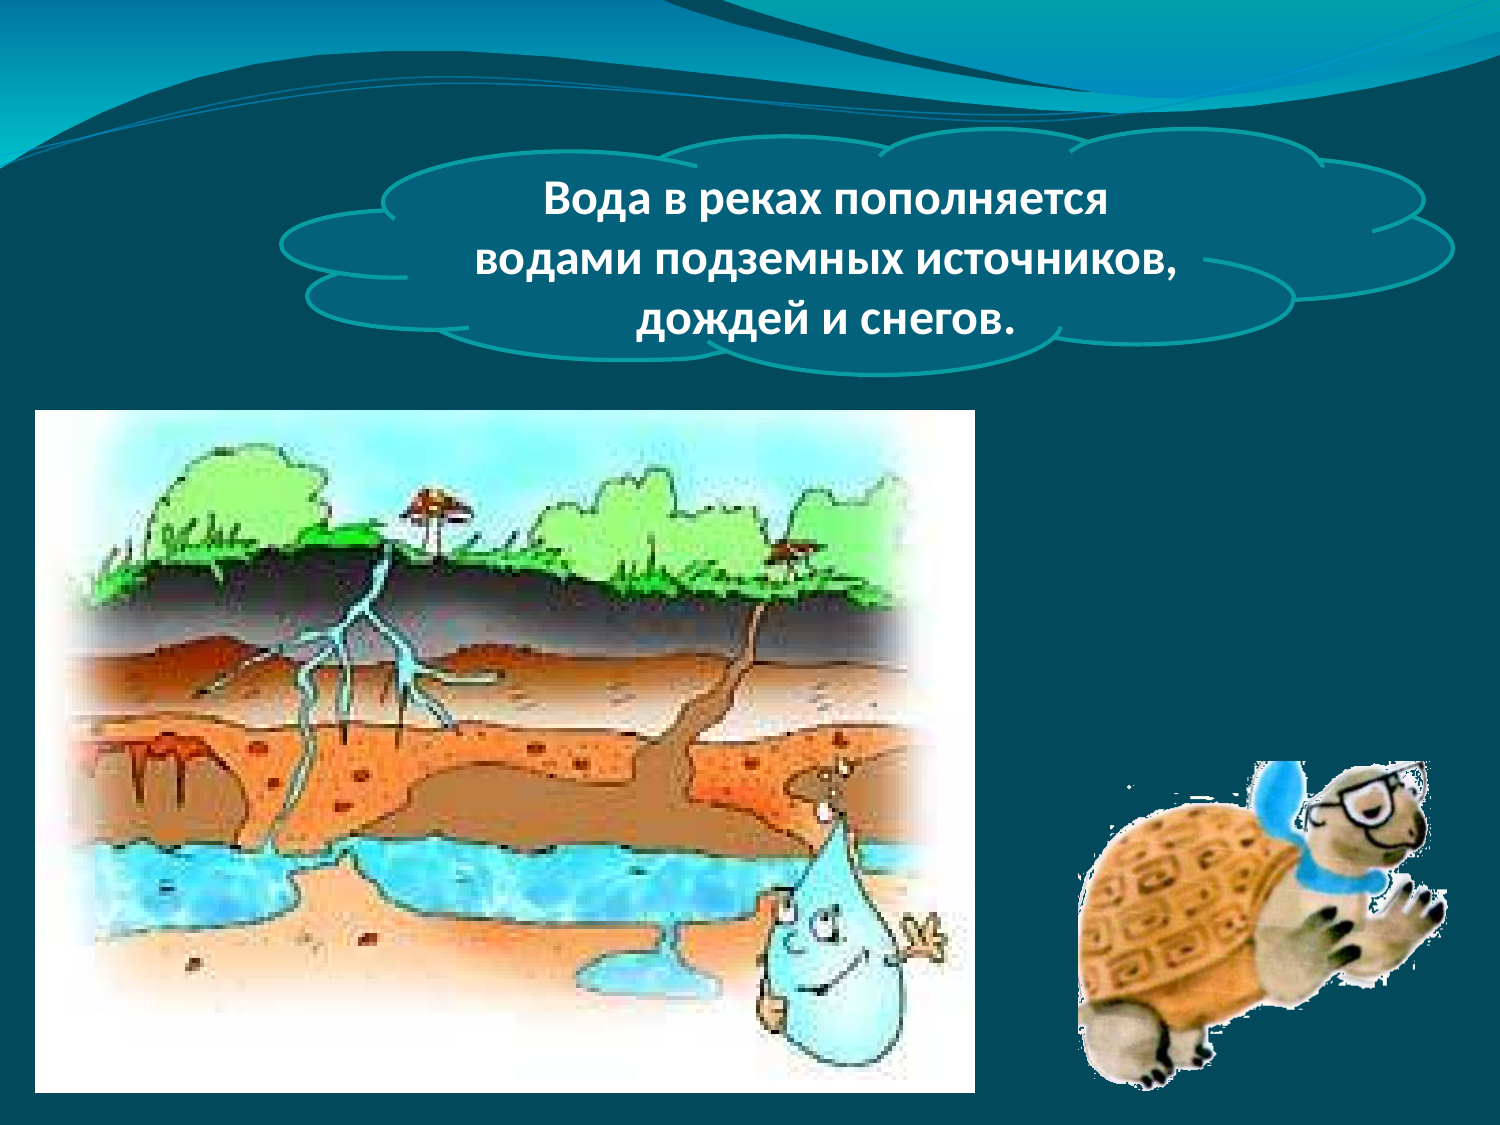

Вода в реках пополняется водами подземных источников, дождей и снегов.